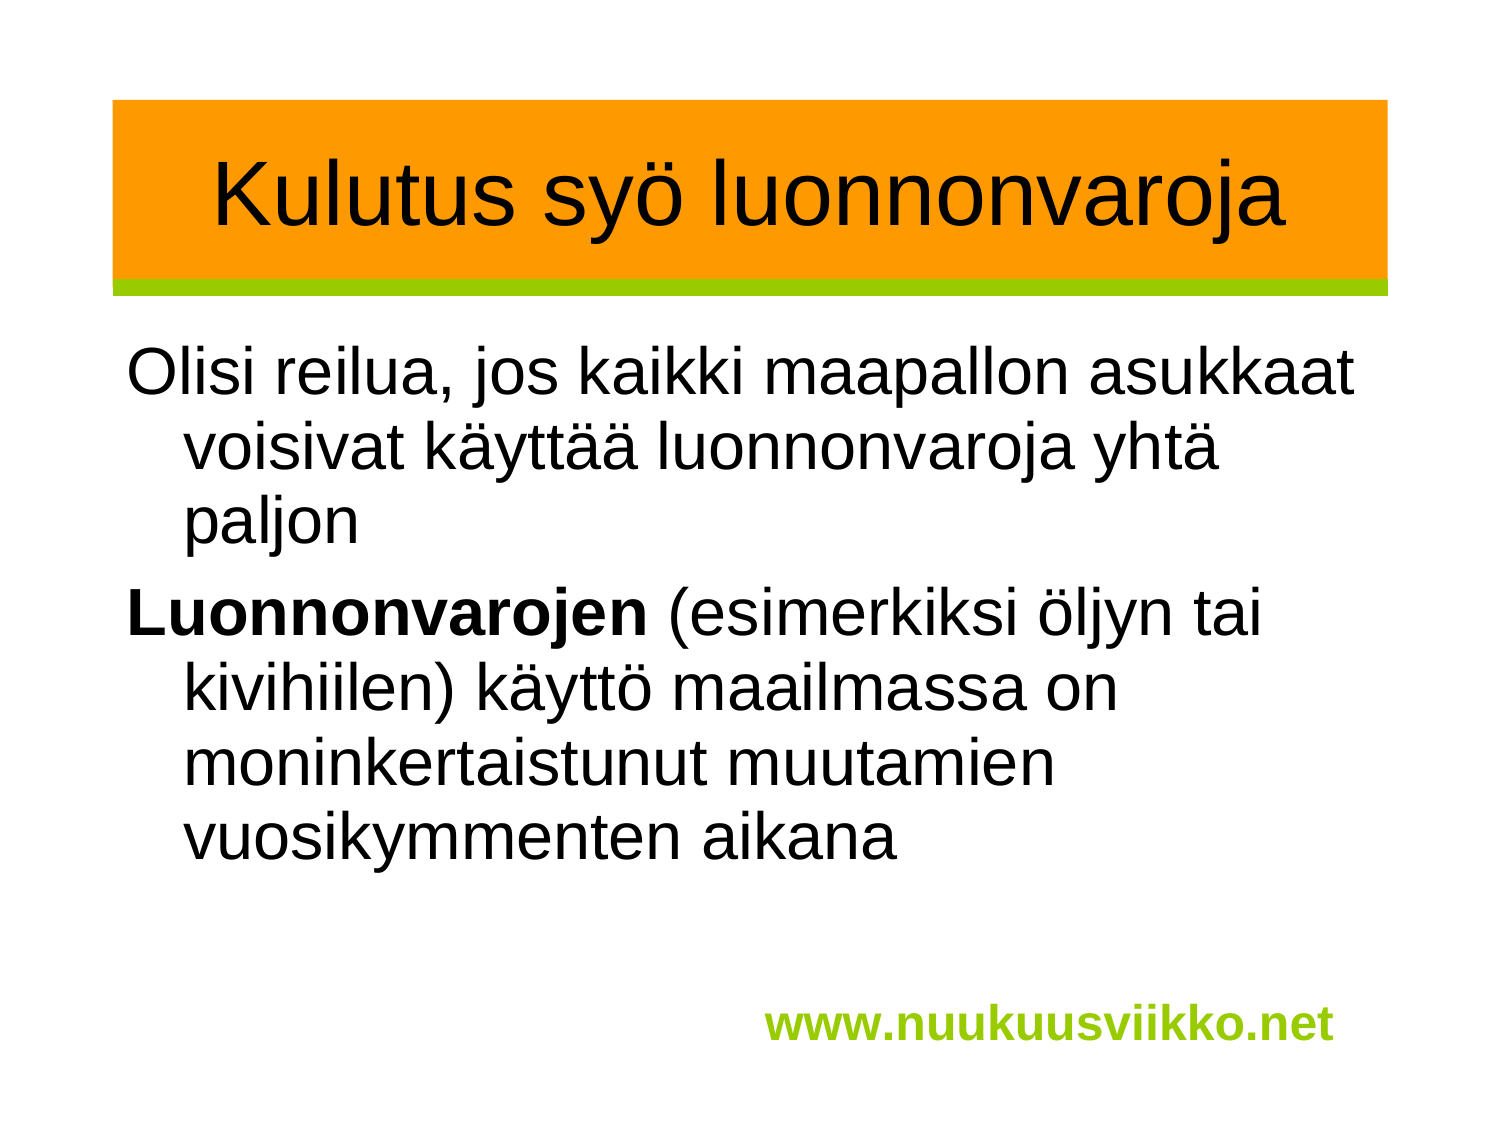

# Kulutus syö luonnonvaroja
Olisi reilua, jos kaikki maapallon asukkaat voisivat käyttää luonnonvaroja yhtä paljon
Luonnonvarojen (esimerkiksi öljyn tai kivihiilen) käyttö maailmassa on moninkertaistunut muutamien vuosikymmenten aikana
www.nuukuusviikko.net